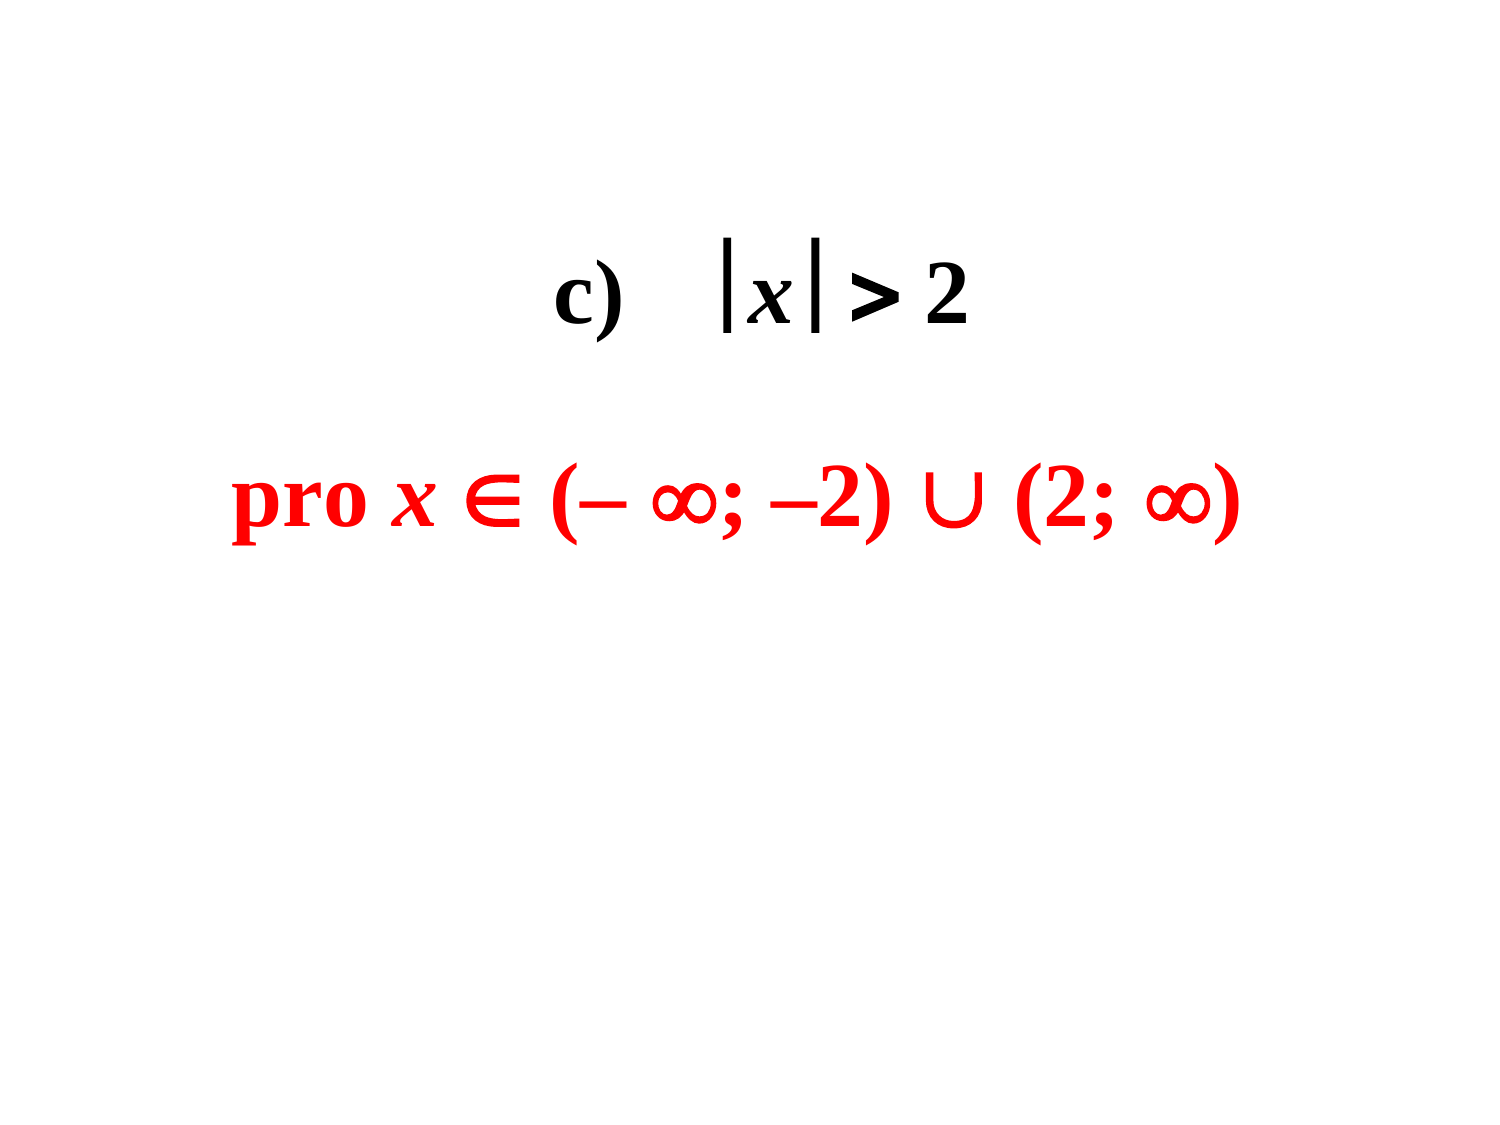

# c)    x  2
pro x  (– ; –2)  (2; )